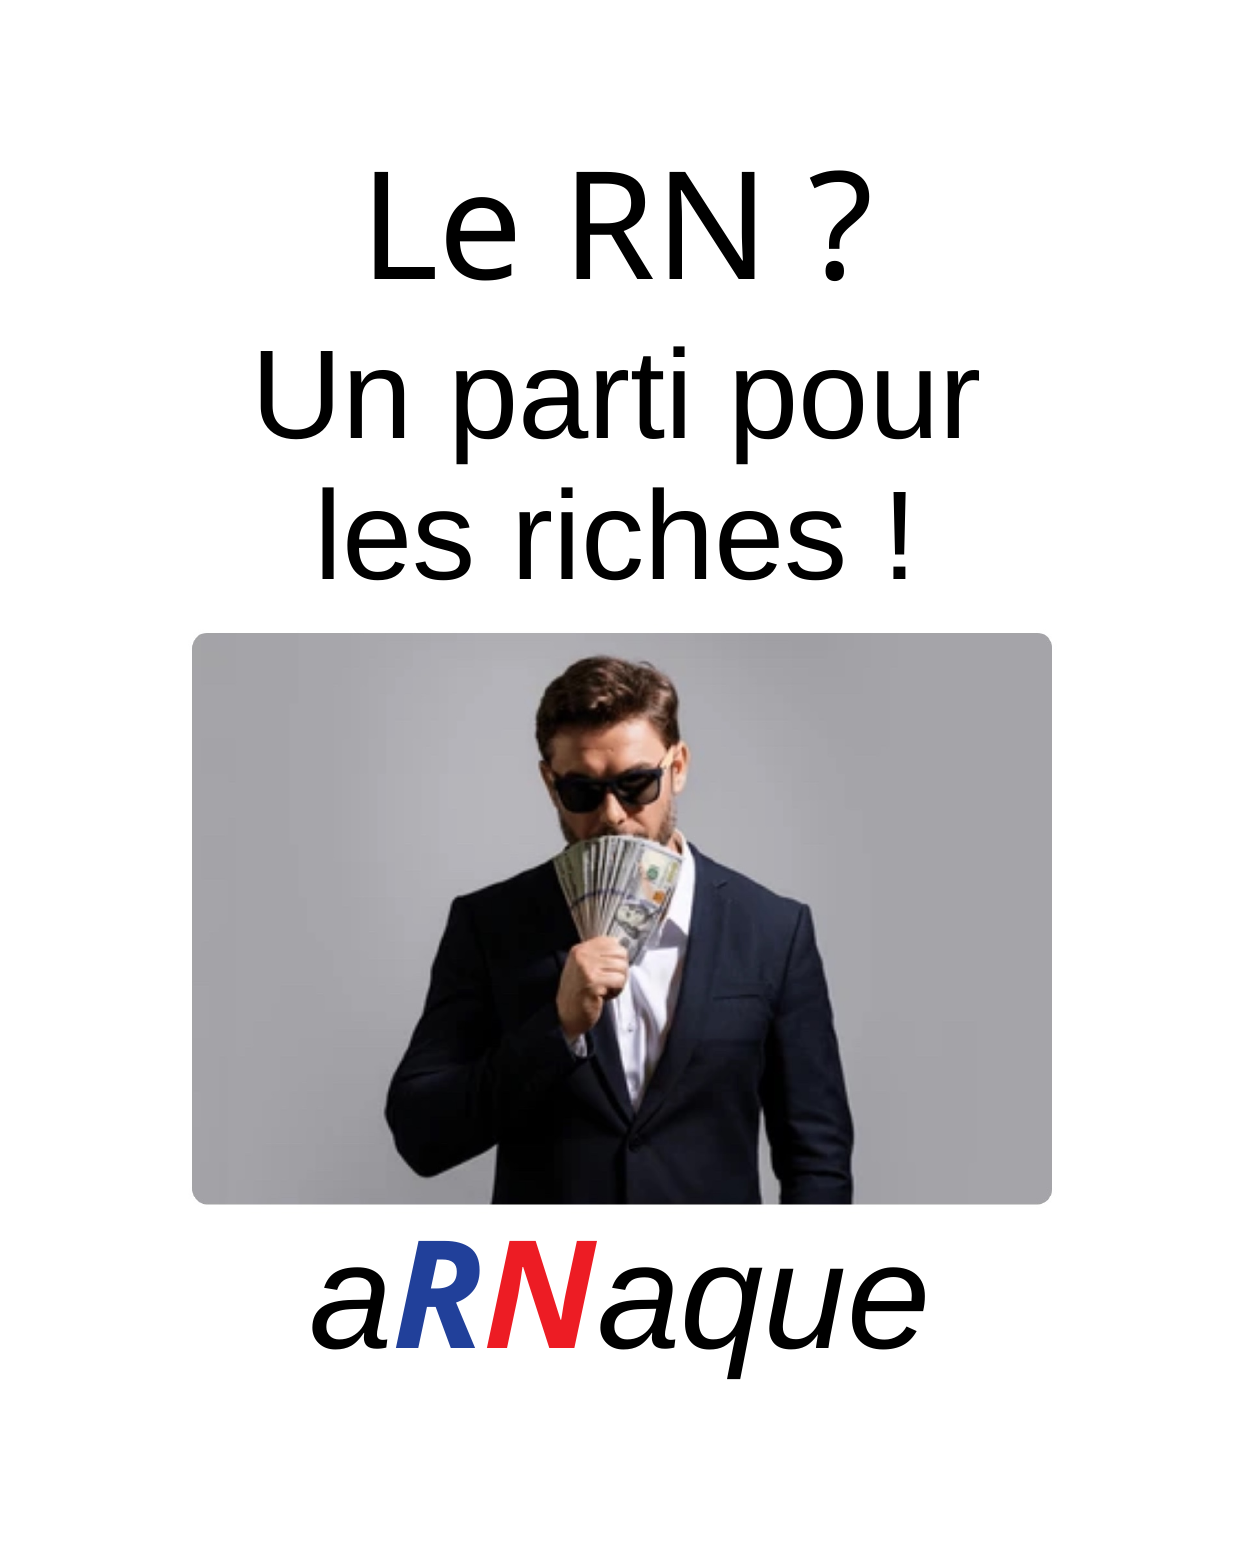

# Le RN ? Un parti pour les riches !
aRNaque